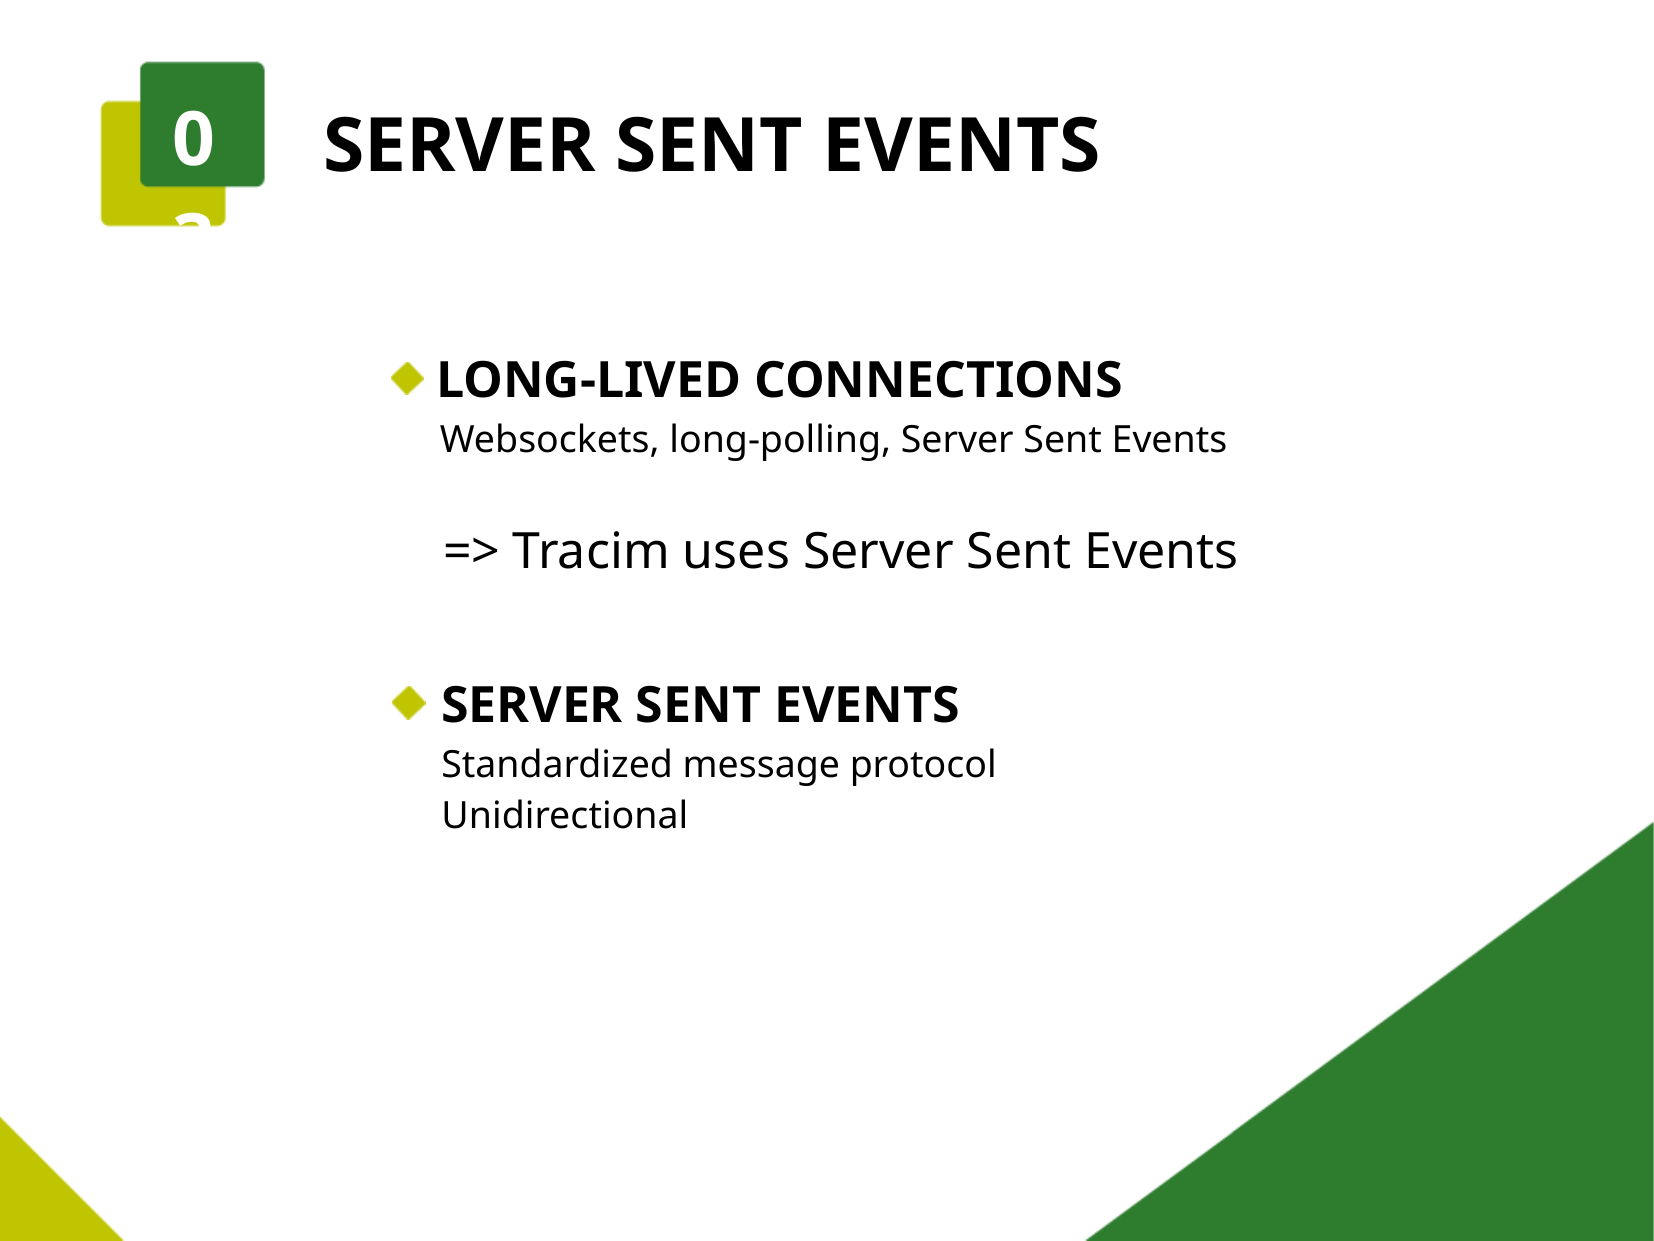

03
SERVER SENT EVENTS
 LONG-LIVED CONNECTIONS
 Websockets, long-polling, Server Sent Events
  => Tracim uses Server Sent Events
 SERVER SENT EVENTS
 Standardized message protocol
 Unidirectional